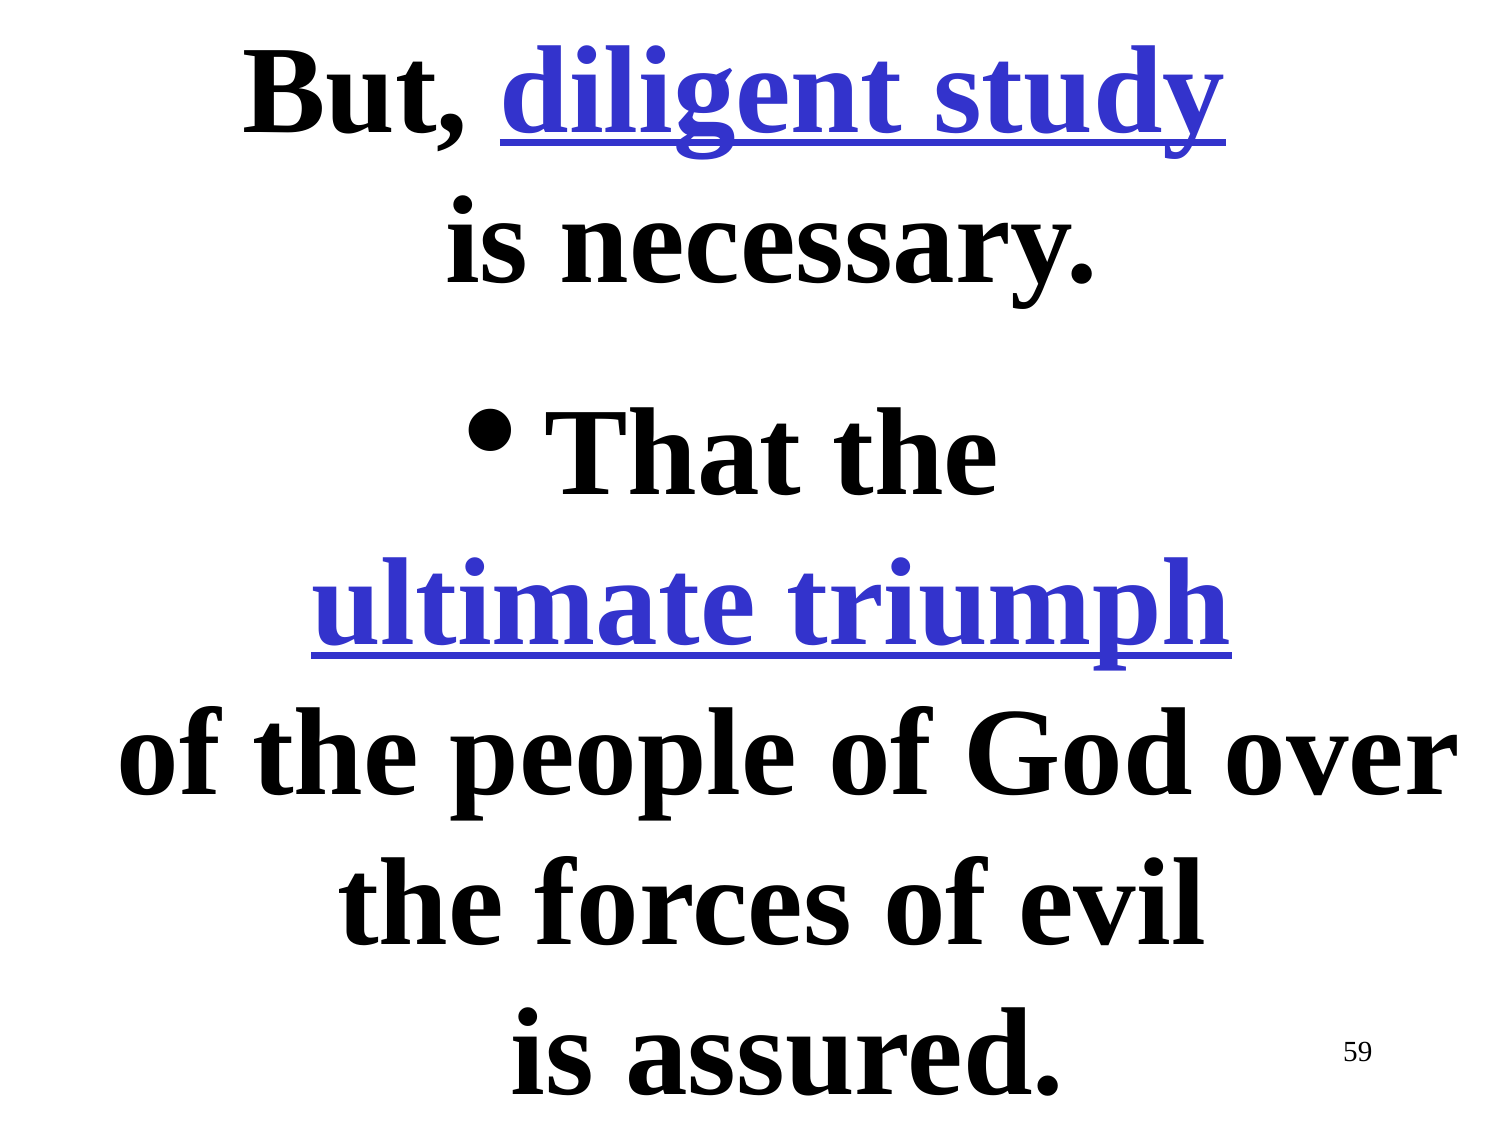

But, diligent study
is necessary.
That the
ultimate triumph
of the people of God over the forces of evil
is assured.